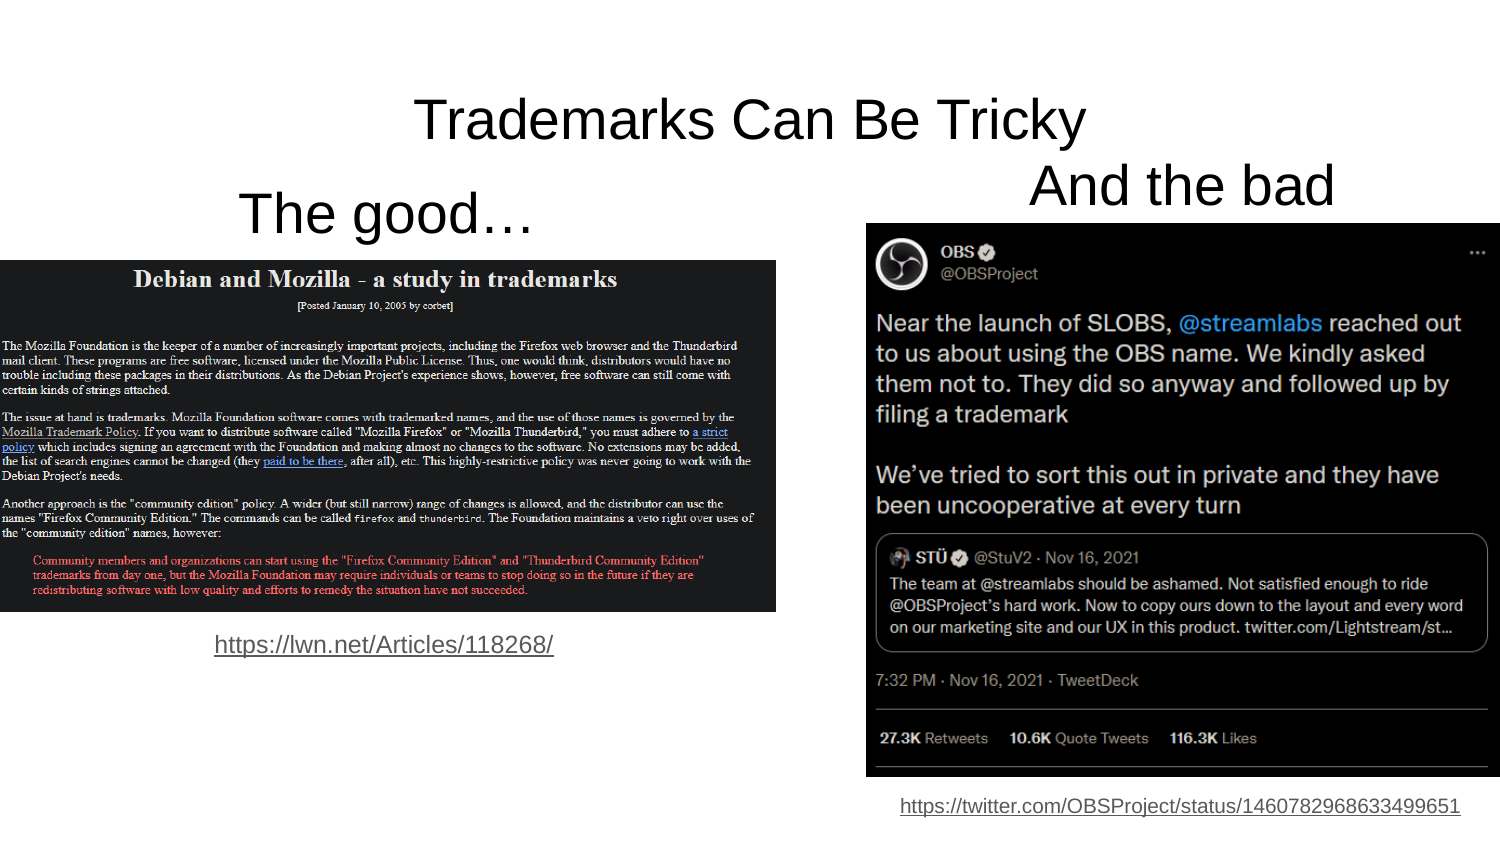

# Trademarks Can Be Tricky
And the bad
The good…
https://lwn.net/Articles/118268/
https://twitter.com/OBSProject/status/1460782968633499651